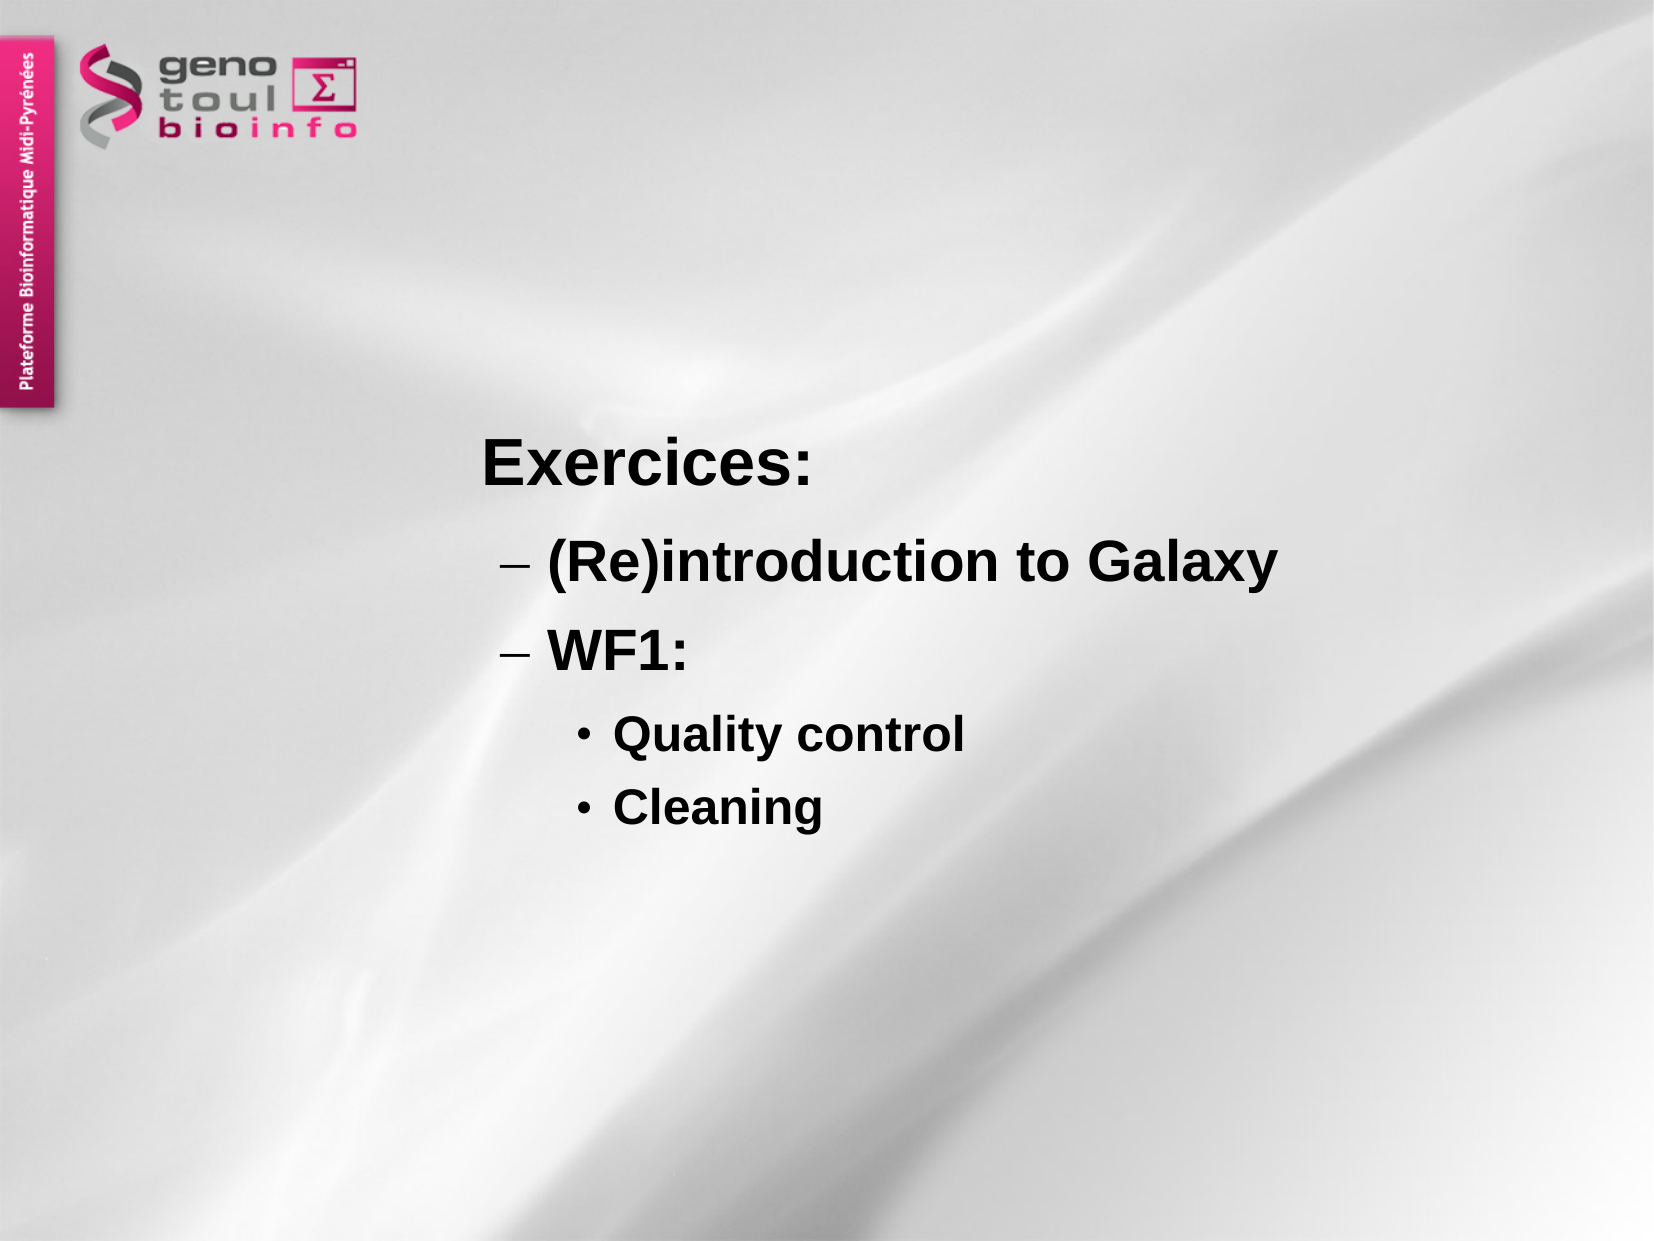

# Exercices:
(Re)introduction to Galaxy
WF1:
Quality control
Cleaning